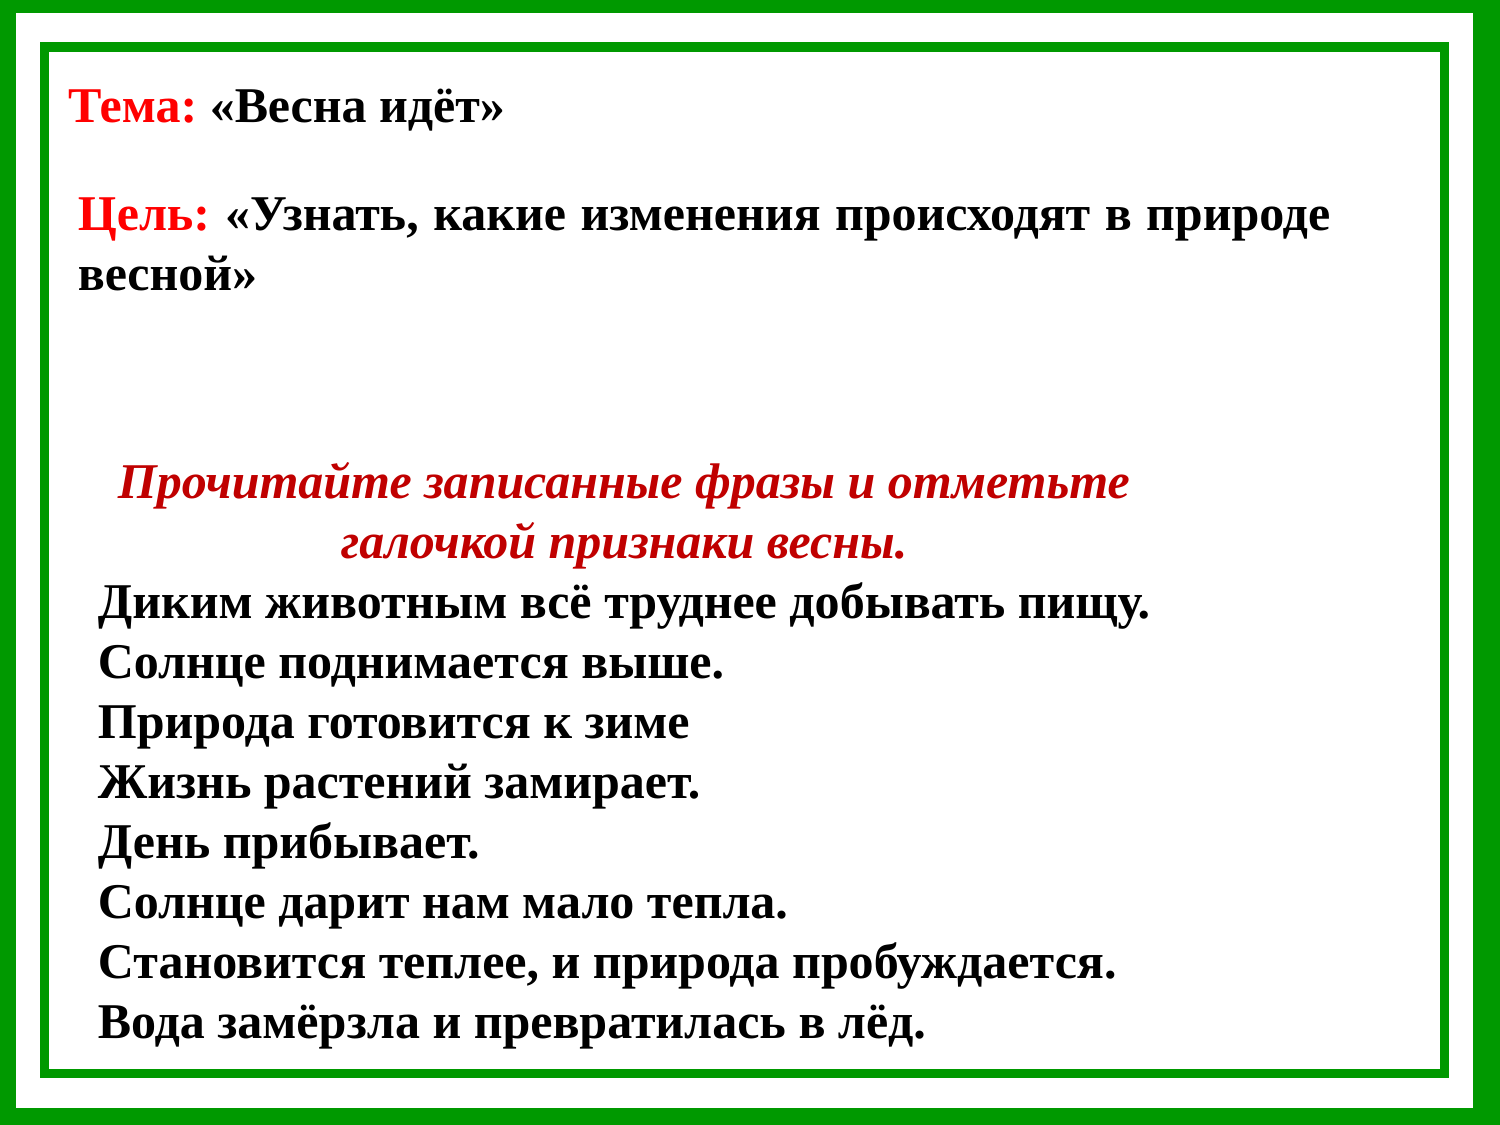

Тема: «Весна идёт»
Цель: «Узнать, какие изменения происходят в природе весной»
Прочитайте записанные фразы и отметьте галочкой признаки весны.
Диким животным всё труднее добывать пищу.
Солнце поднимается выше.
Природа готовится к зиме
Жизнь растений замирает.
День прибывает.
Солнце дарит нам мало тепла.
Становится теплее, и природа пробуждается.
Вода замёрзла и превратилась в лёд.